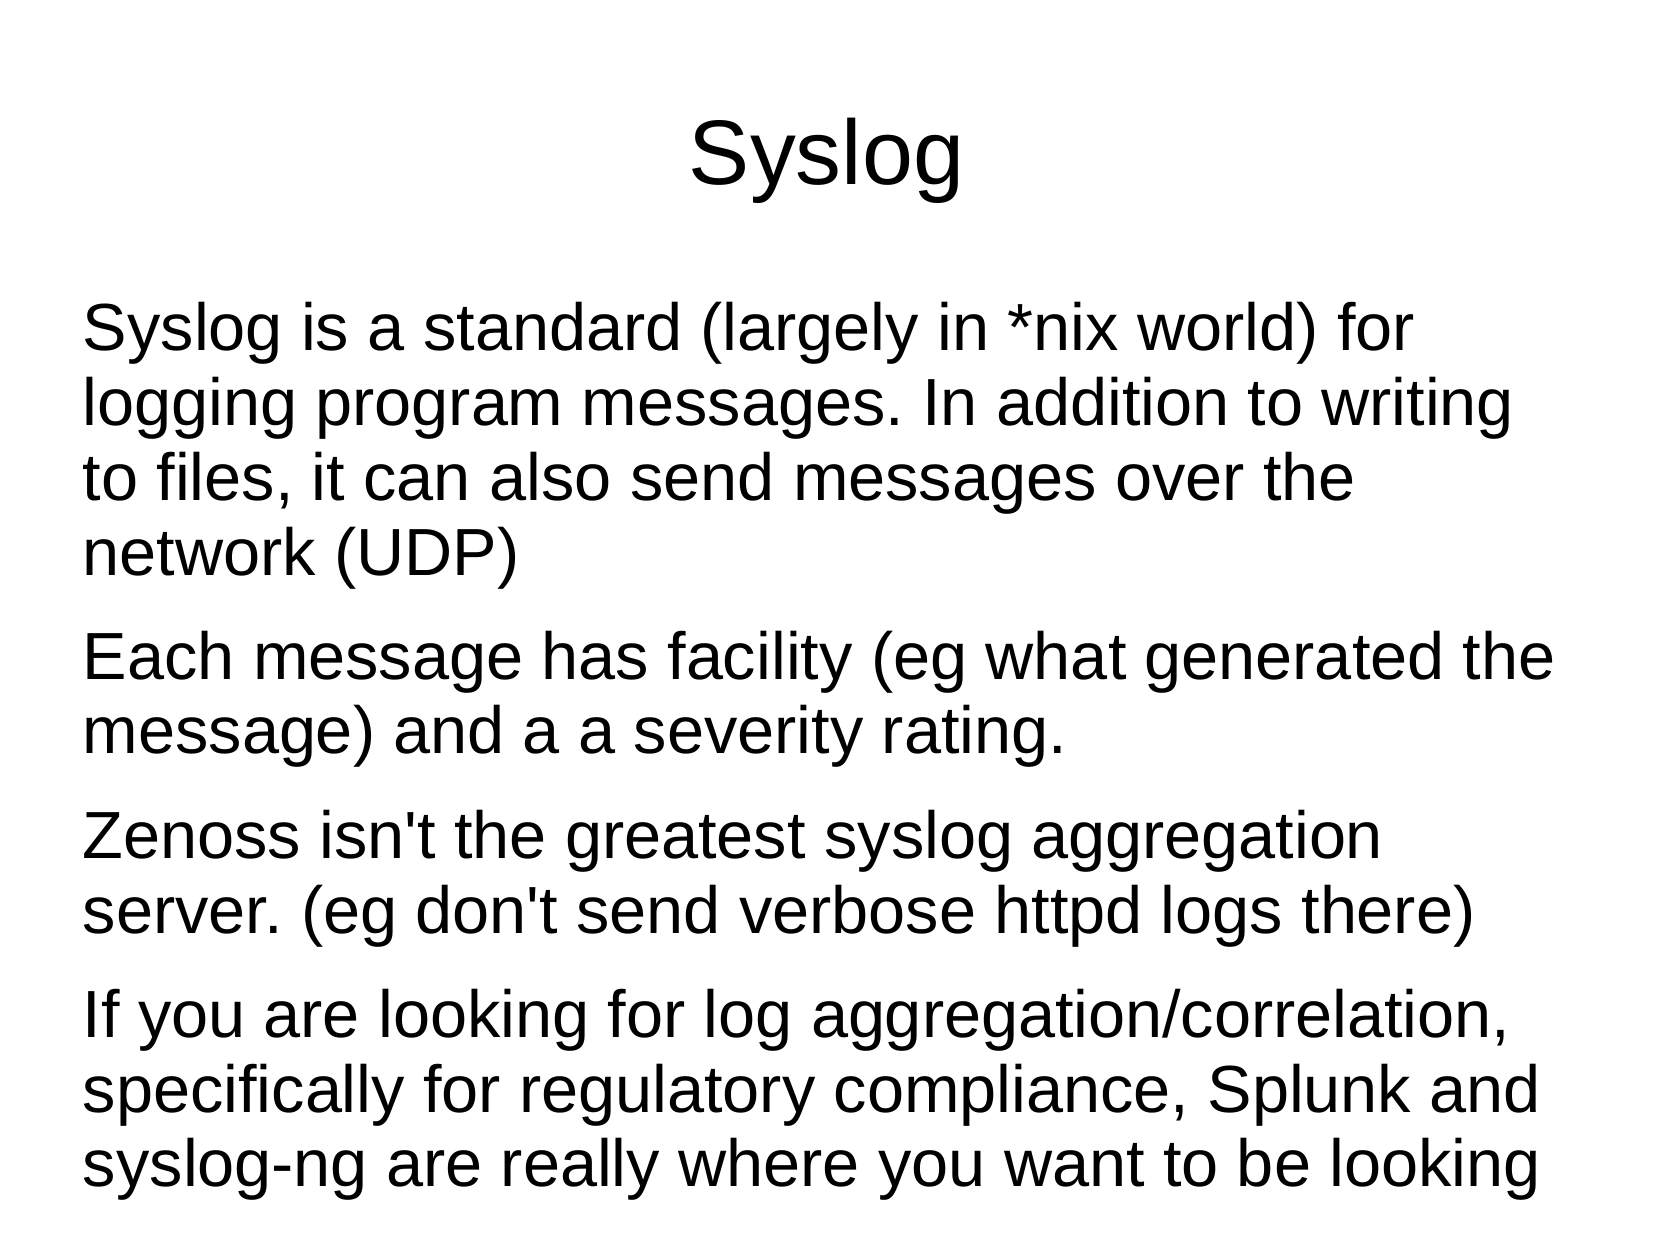

# Syslog
Syslog is a standard (largely in *nix world) for logging program messages. In addition to writing to files, it can also send messages over the network (UDP)
Each message has facility (eg what generated the message) and a a severity rating.
Zenoss isn't the greatest syslog aggregation server. (eg don't send verbose httpd logs there)
If you are looking for log aggregation/correlation, specifically for regulatory compliance, Splunk and syslog-ng are really where you want to be looking